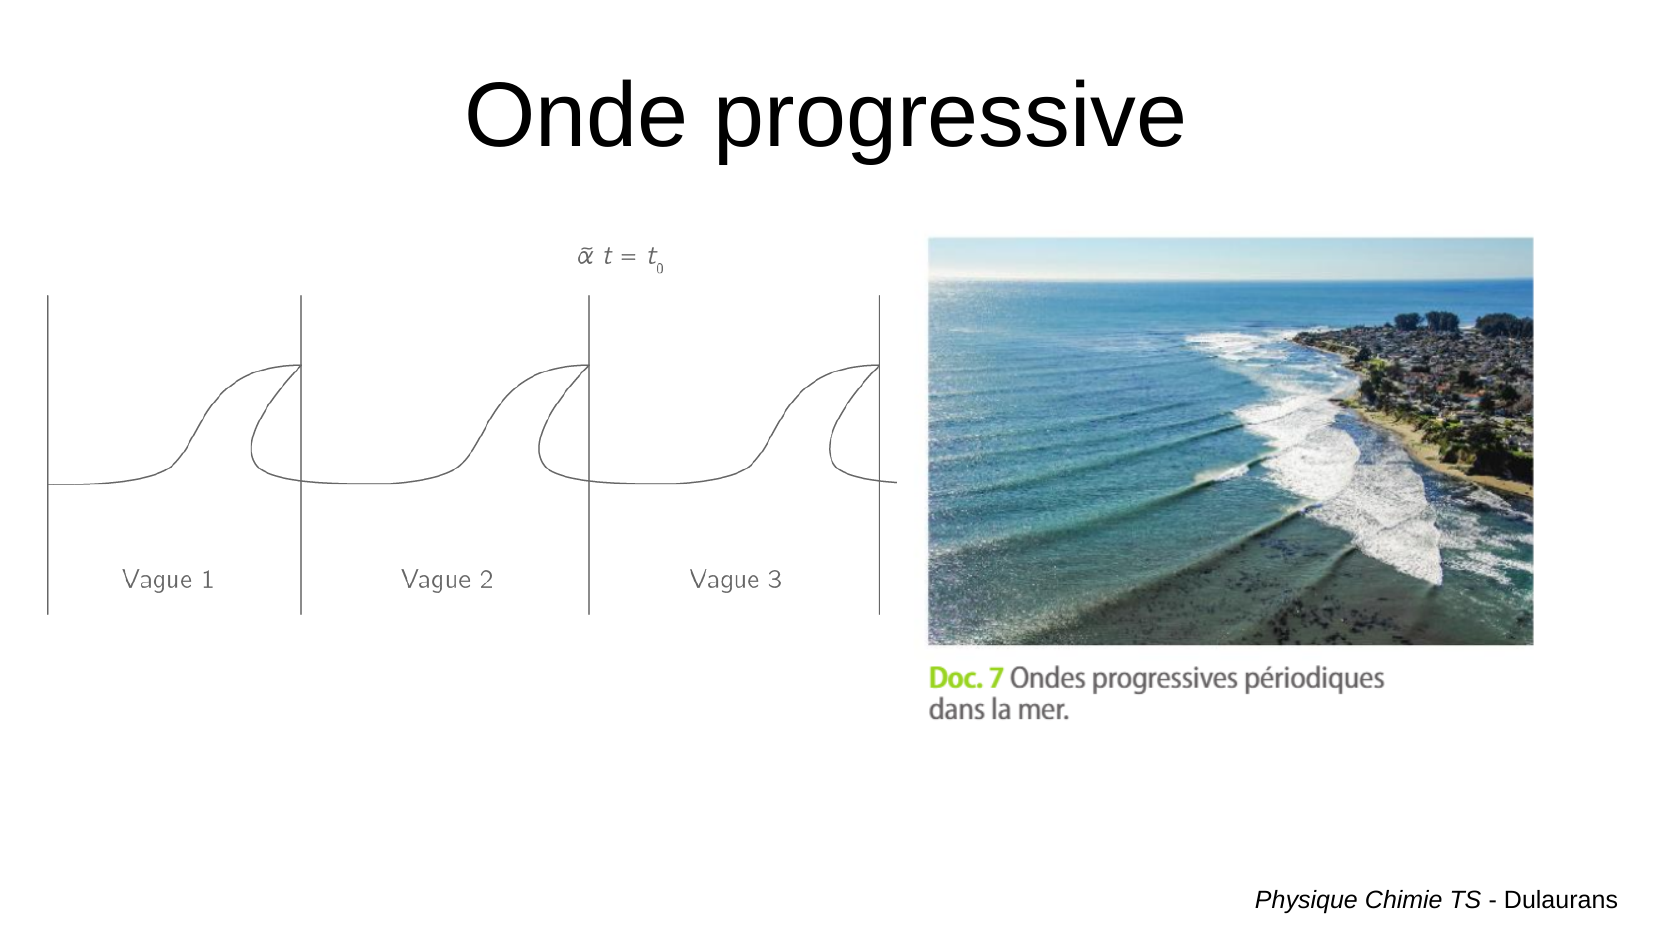

# Onde progressive
Physique Chimie TS - Dulaurans